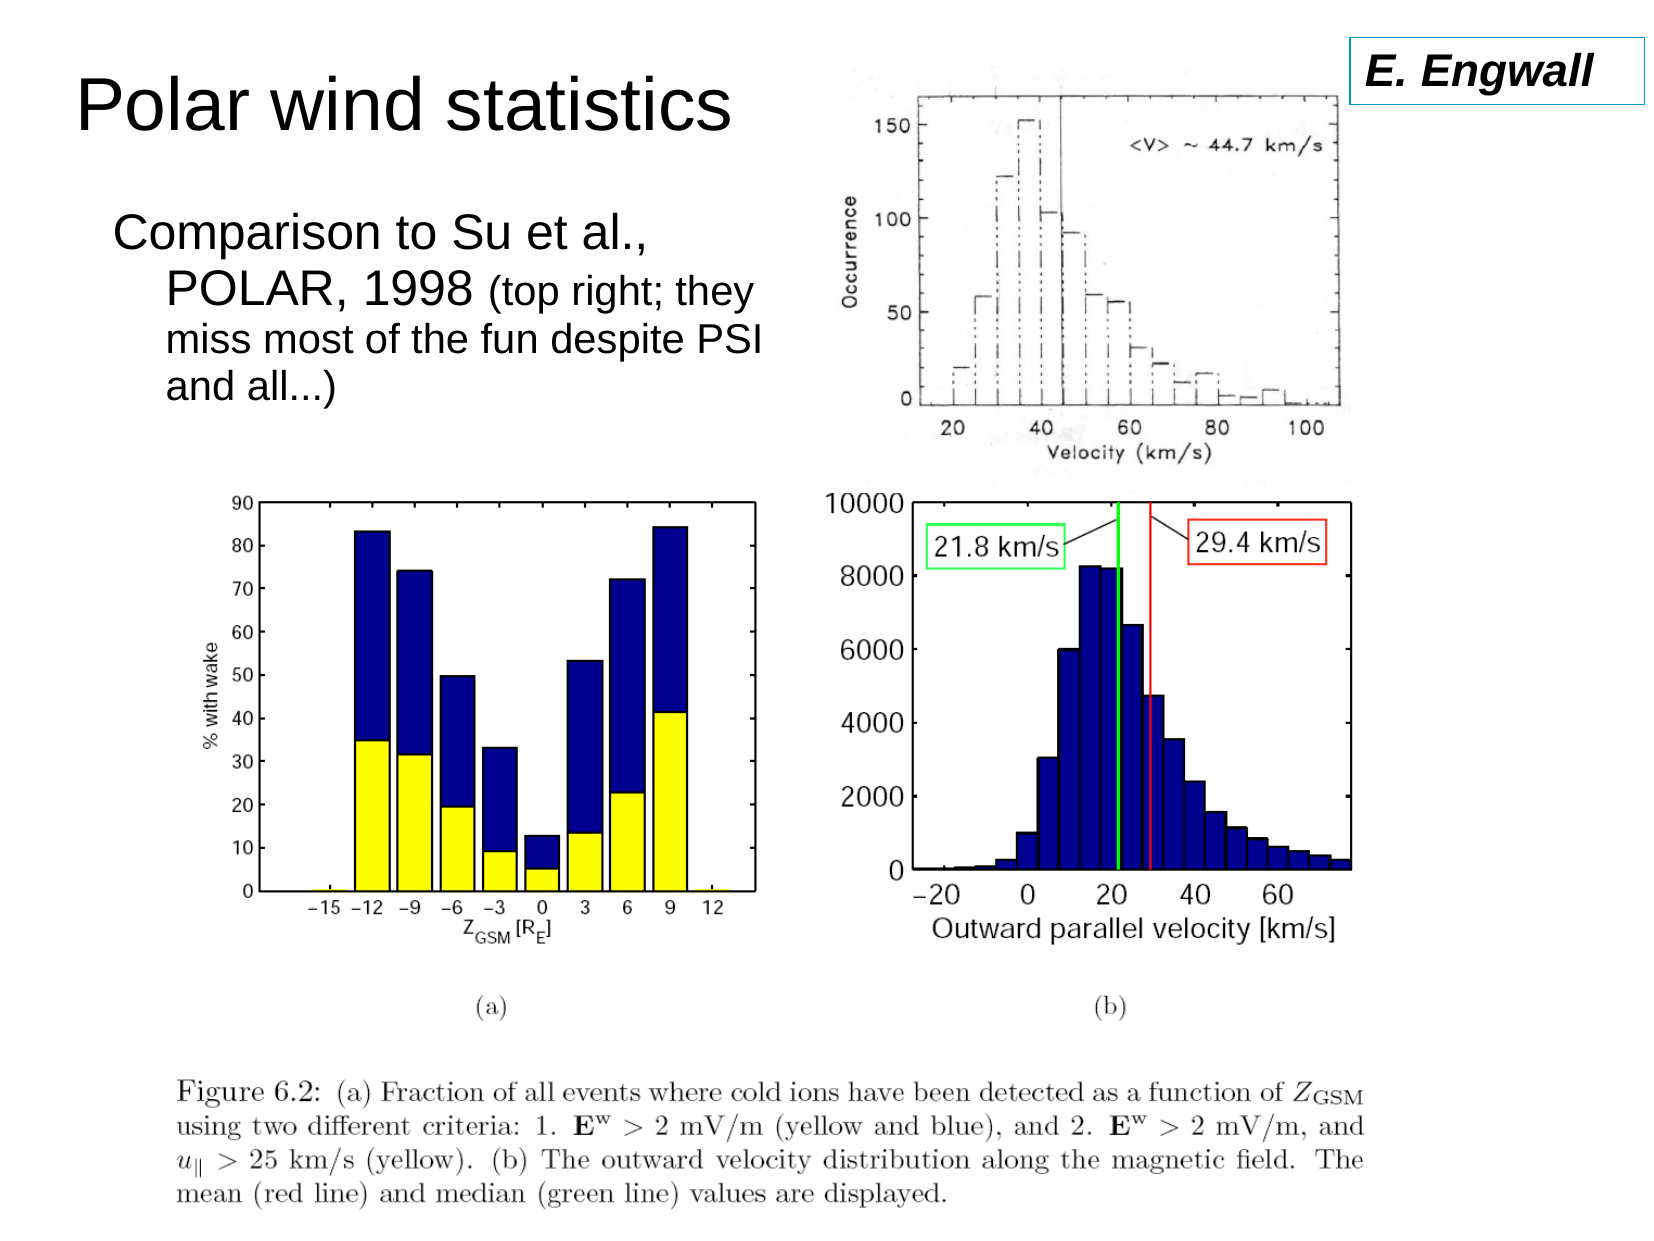

E. Engwall
# Polar wind statistics
Comparison to Su et al., POLAR, 1998 (top right; they miss most of the fun despite PSI and all...)